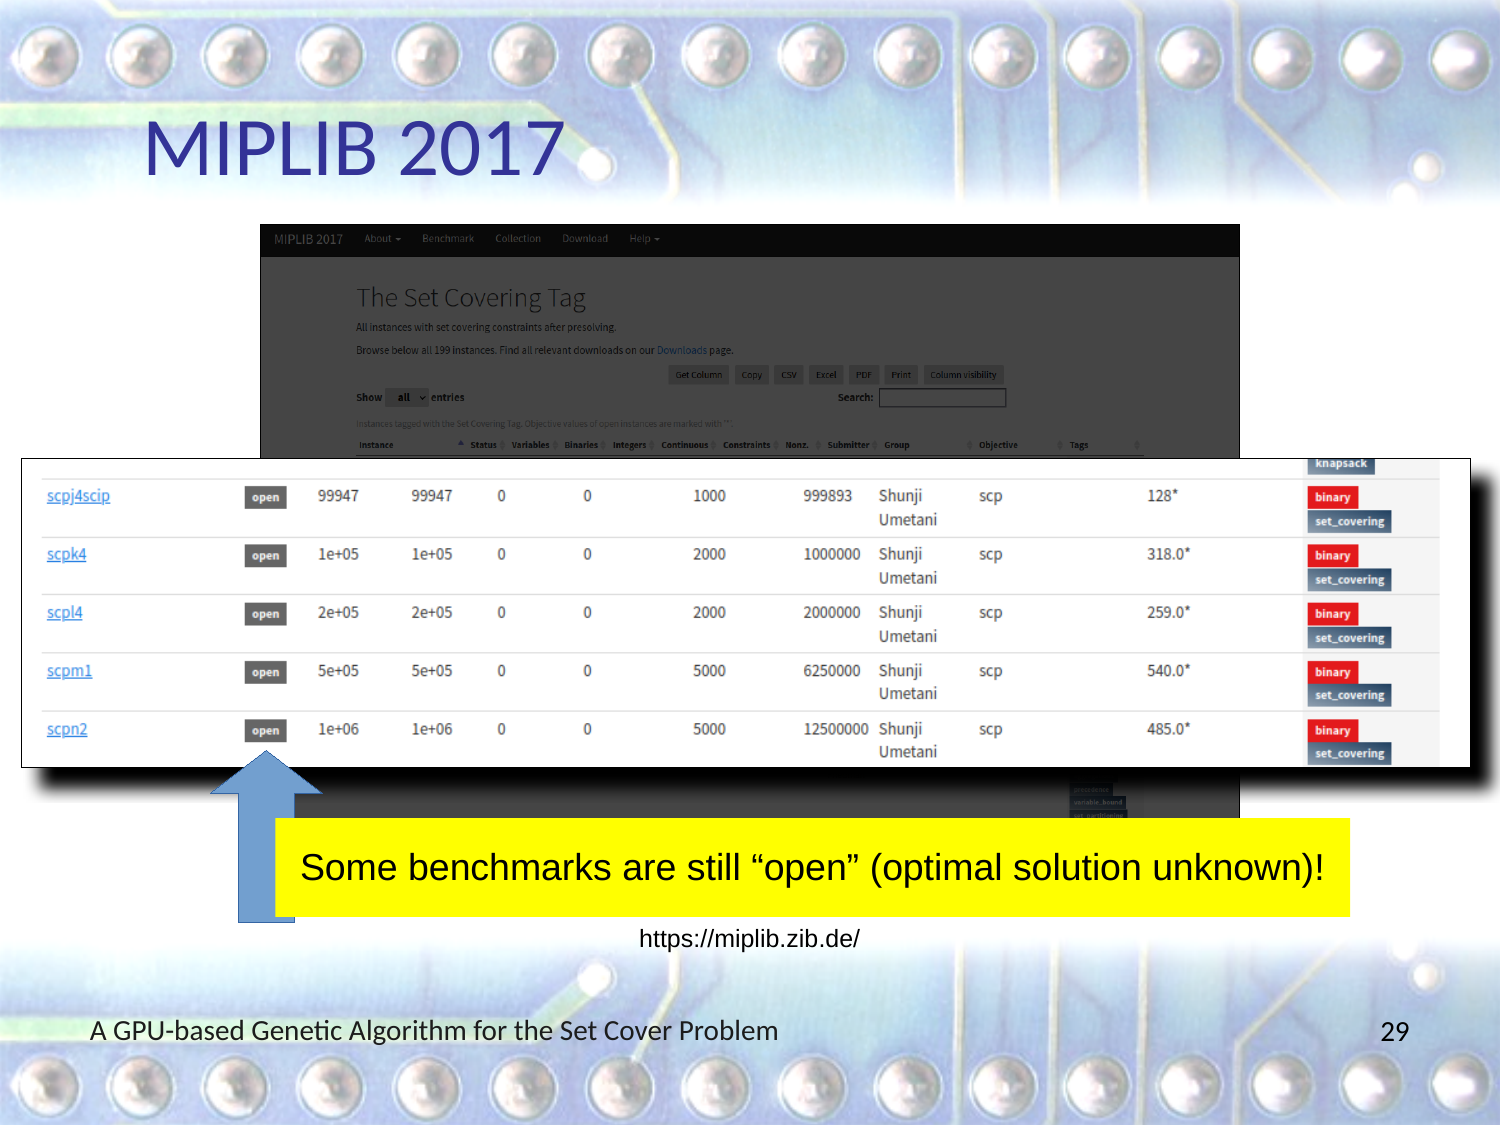

# MIPLIB 2017
Some benchmarks are still “open” (optimal solution unknown)!
https://miplib.zib.de/
A GPU-based Genetic Algorithm for the Set Cover Problem
29